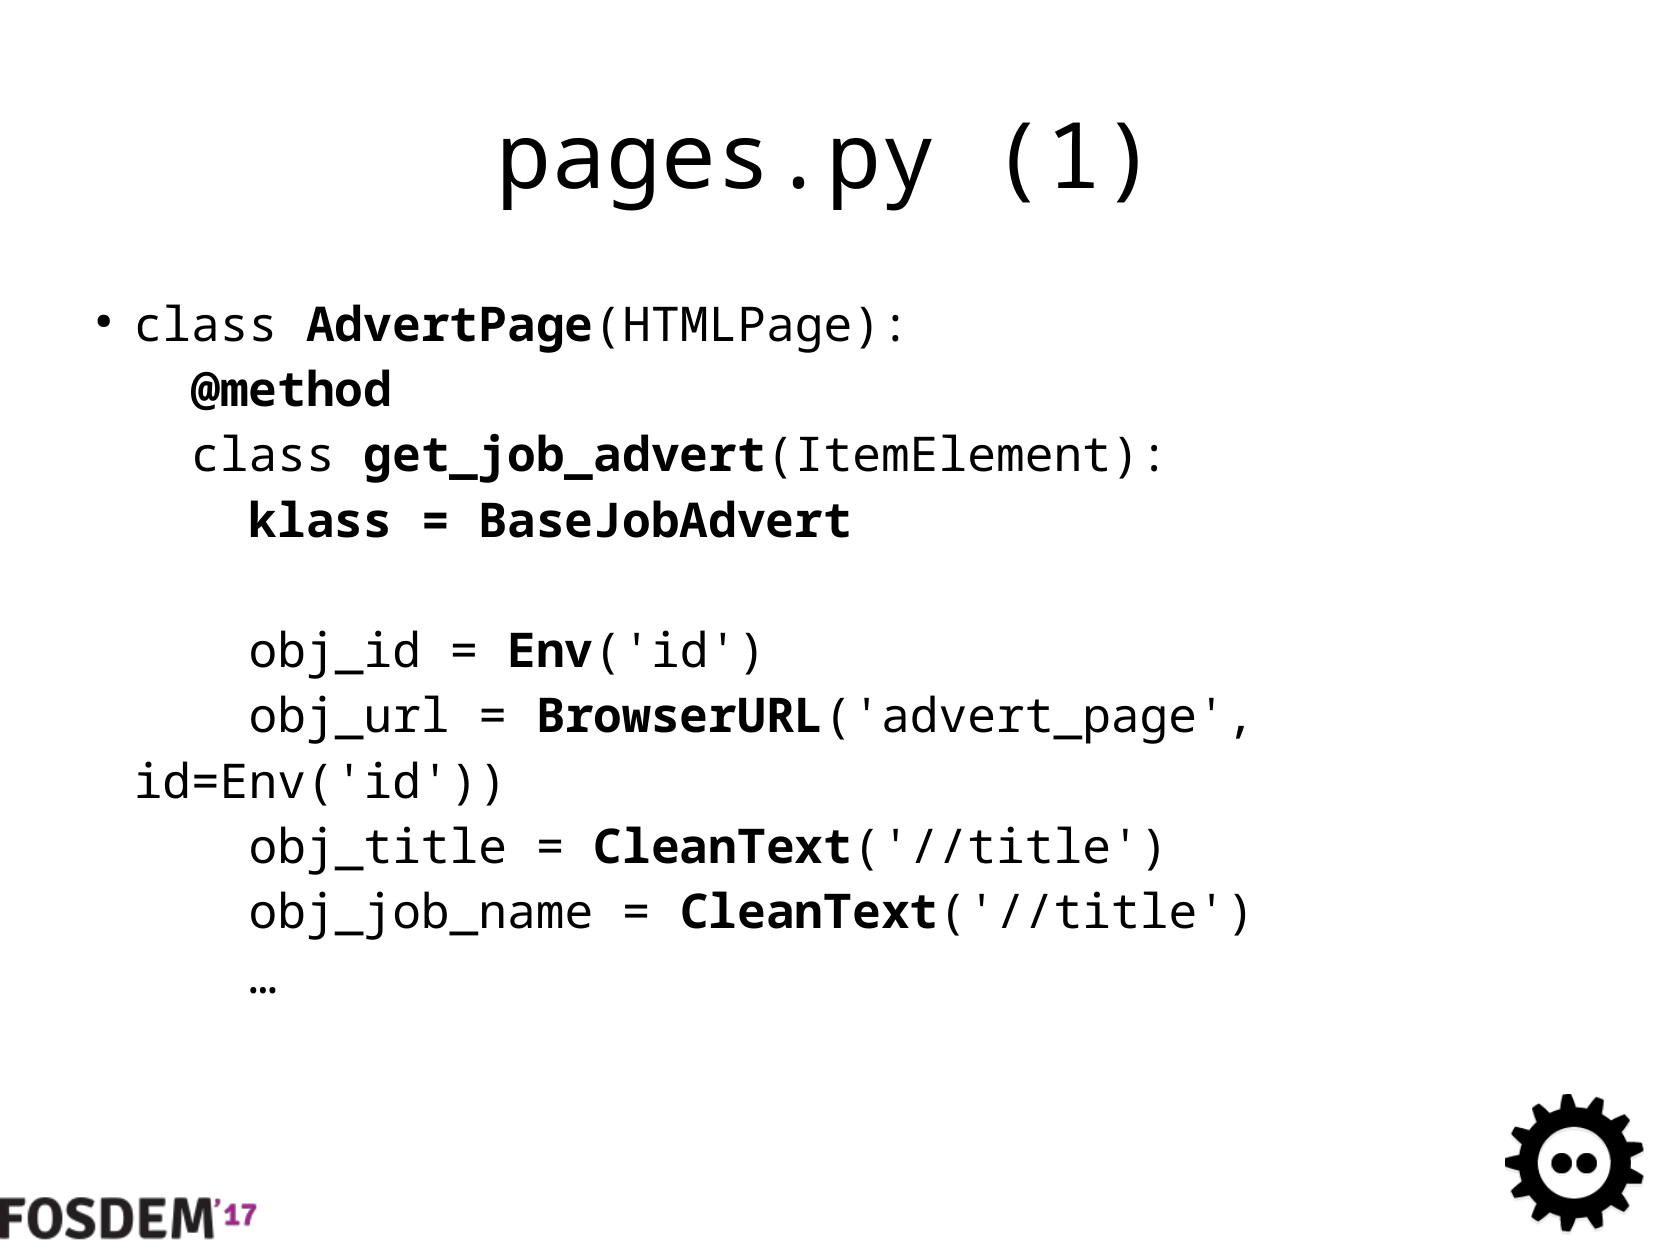

# pages.py (1)
class AdvertPage(HTMLPage):
 @method
 class get_job_advert(ItemElement):
 klass = BaseJobAdvert
 obj_id = Env('id')
 obj_url = BrowserURL('advert_page', id=Env('id'))
 obj_title = CleanText('//title')
 obj_job_name = CleanText('//title')
 …